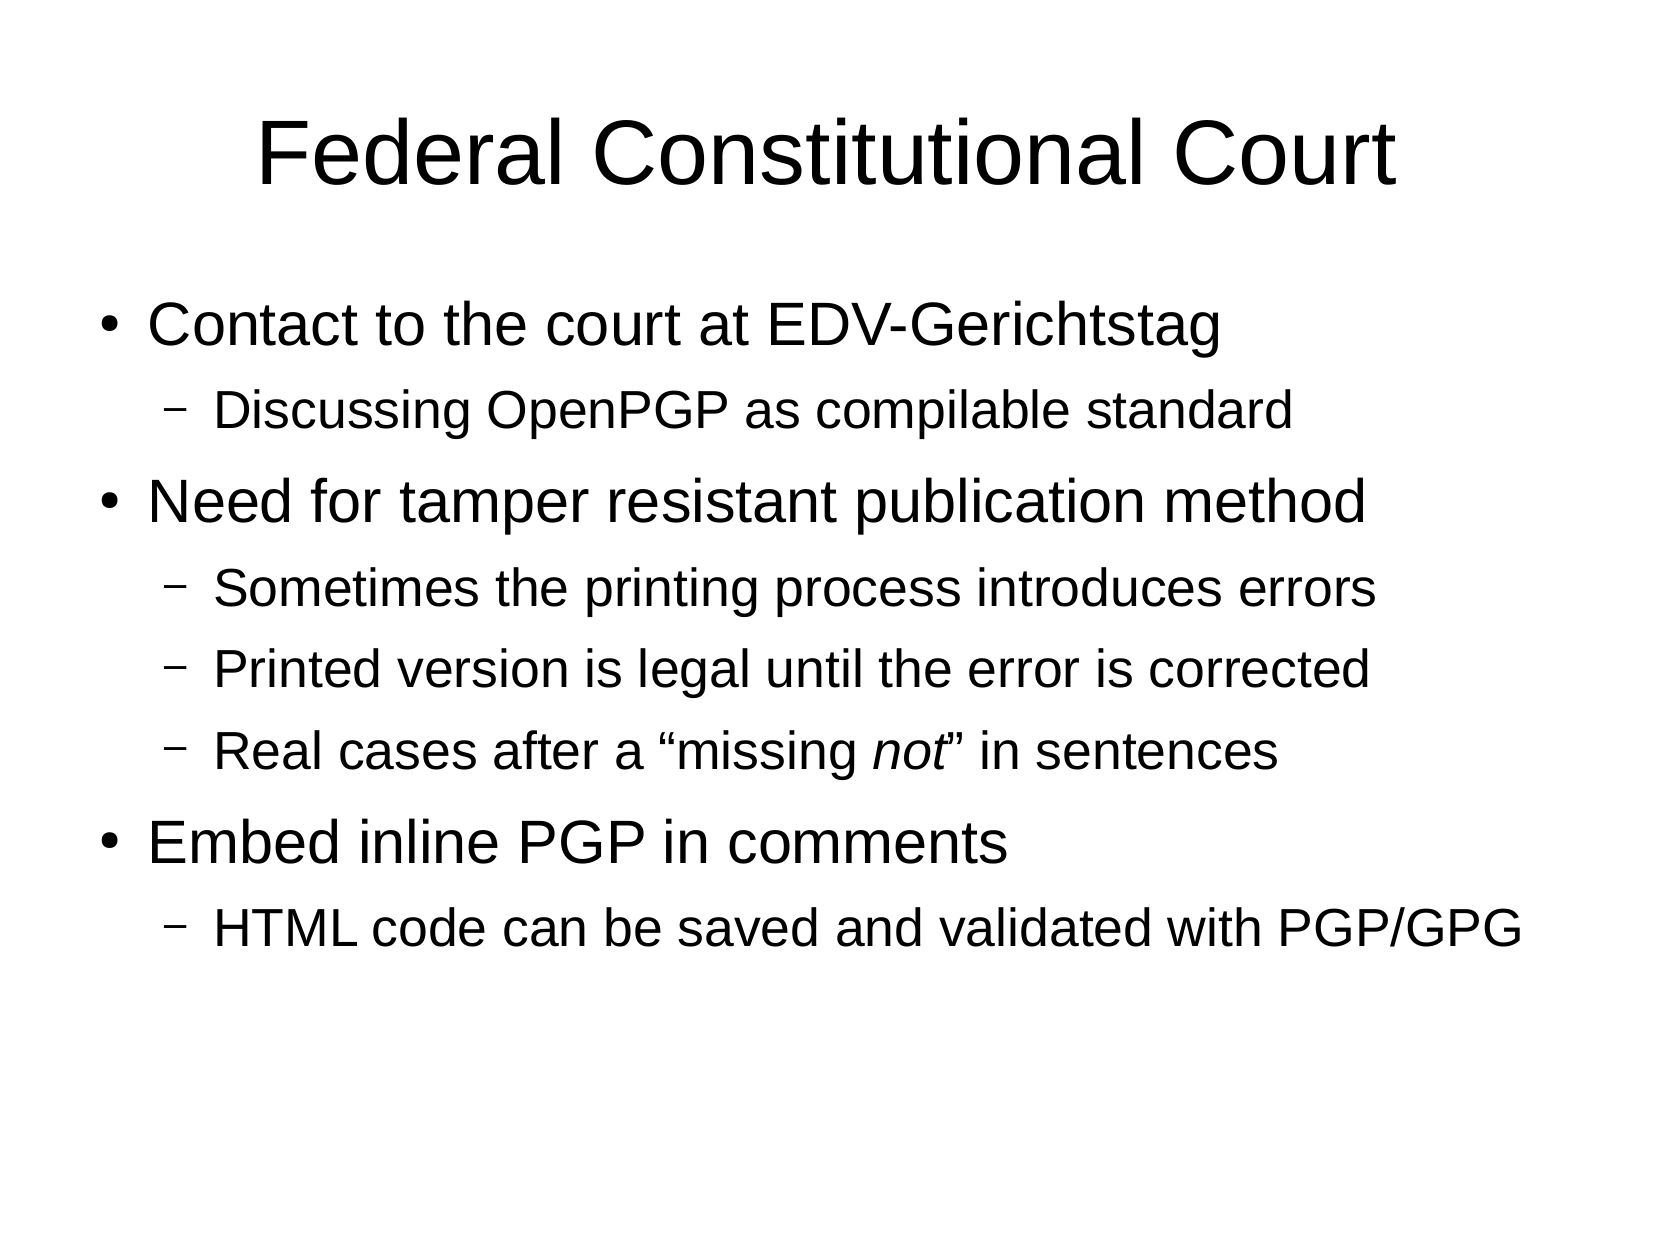

# Federal Constitutional Court
Contact to the court at EDV-Gerichtstag
Discussing OpenPGP as compilable standard
Need for tamper resistant publication method
Sometimes the printing process introduces errors
Printed version is legal until the error is corrected
Real cases after a “missing not” in sentences
Embed inline PGP in comments
HTML code can be saved and validated with PGP/GPG